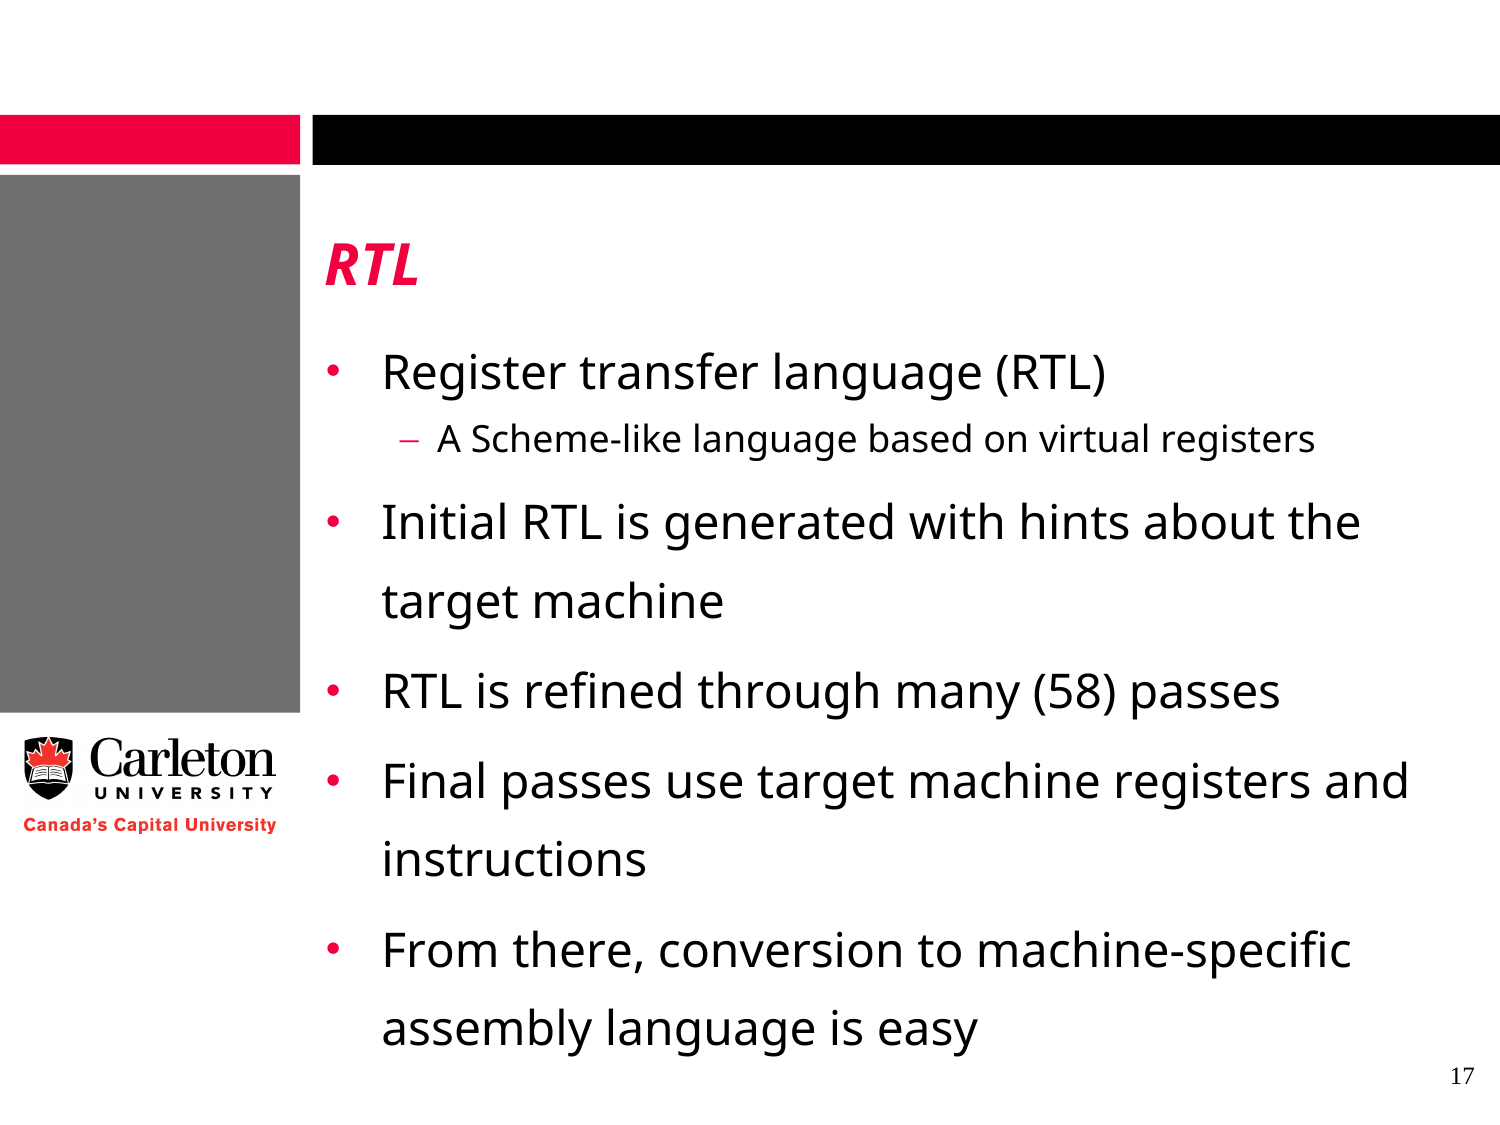

# RTL
Register transfer language (RTL)
A Scheme-like language based on virtual registers
Initial RTL is generated with hints about the target machine
RTL is refined through many (58) passes
Final passes use target machine registers and instructions
From there, conversion to machine-specific assembly language is easy
17